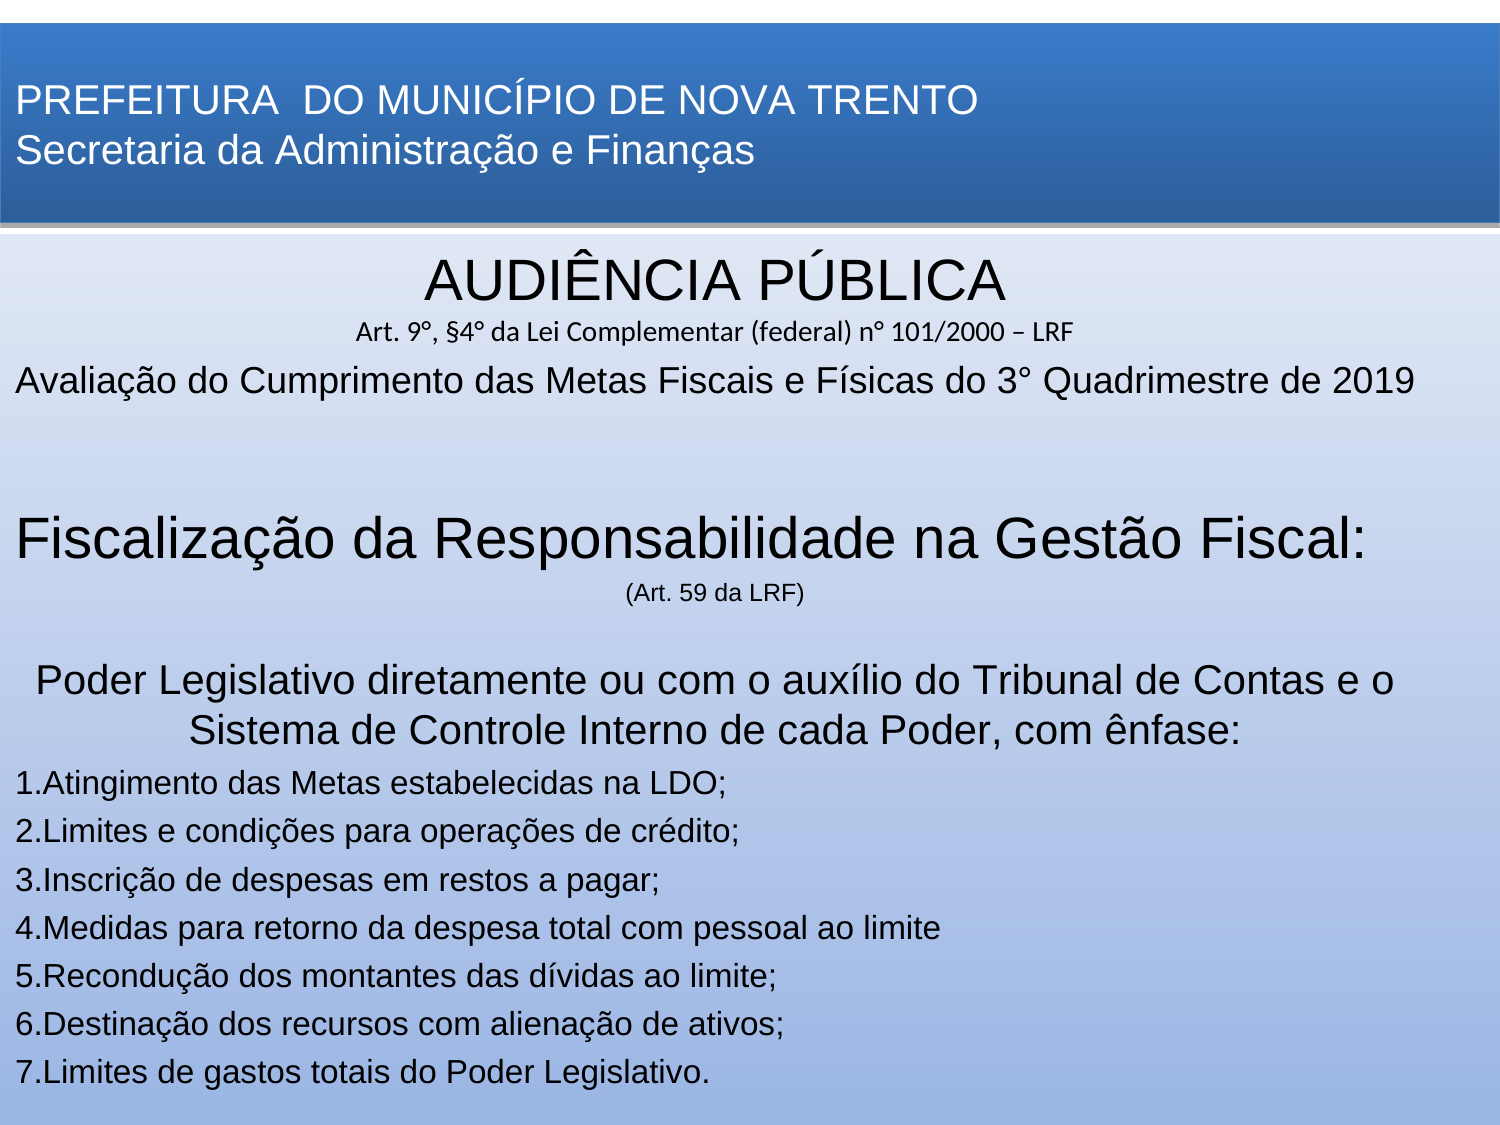

# PREFEITURA DO MUNICÍPIO DE NOVA TRENTO Secretaria da Administração e Finanças
AUDIÊNCIA PÚBLICA
Art. 9°, §4° da Lei Complementar (federal) n° 101/2000 – LRF
Avaliação do Cumprimento das Metas Fiscais e Físicas do 3° Quadrimestre de 2019
Fiscalização da Responsabilidade na Gestão Fiscal:
(Art. 59 da LRF)
Poder Legislativo diretamente ou com o auxílio do Tribunal de Contas e o Sistema de Controle Interno de cada Poder, com ênfase:
Atingimento das Metas estabelecidas na LDO;
Limites e condições para operações de crédito;
Inscrição de despesas em restos a pagar;
Medidas para retorno da despesa total com pessoal ao limite
Recondução dos montantes das dívidas ao limite;
Destinação dos recursos com alienação de ativos;
Limites de gastos totais do Poder Legislativo.